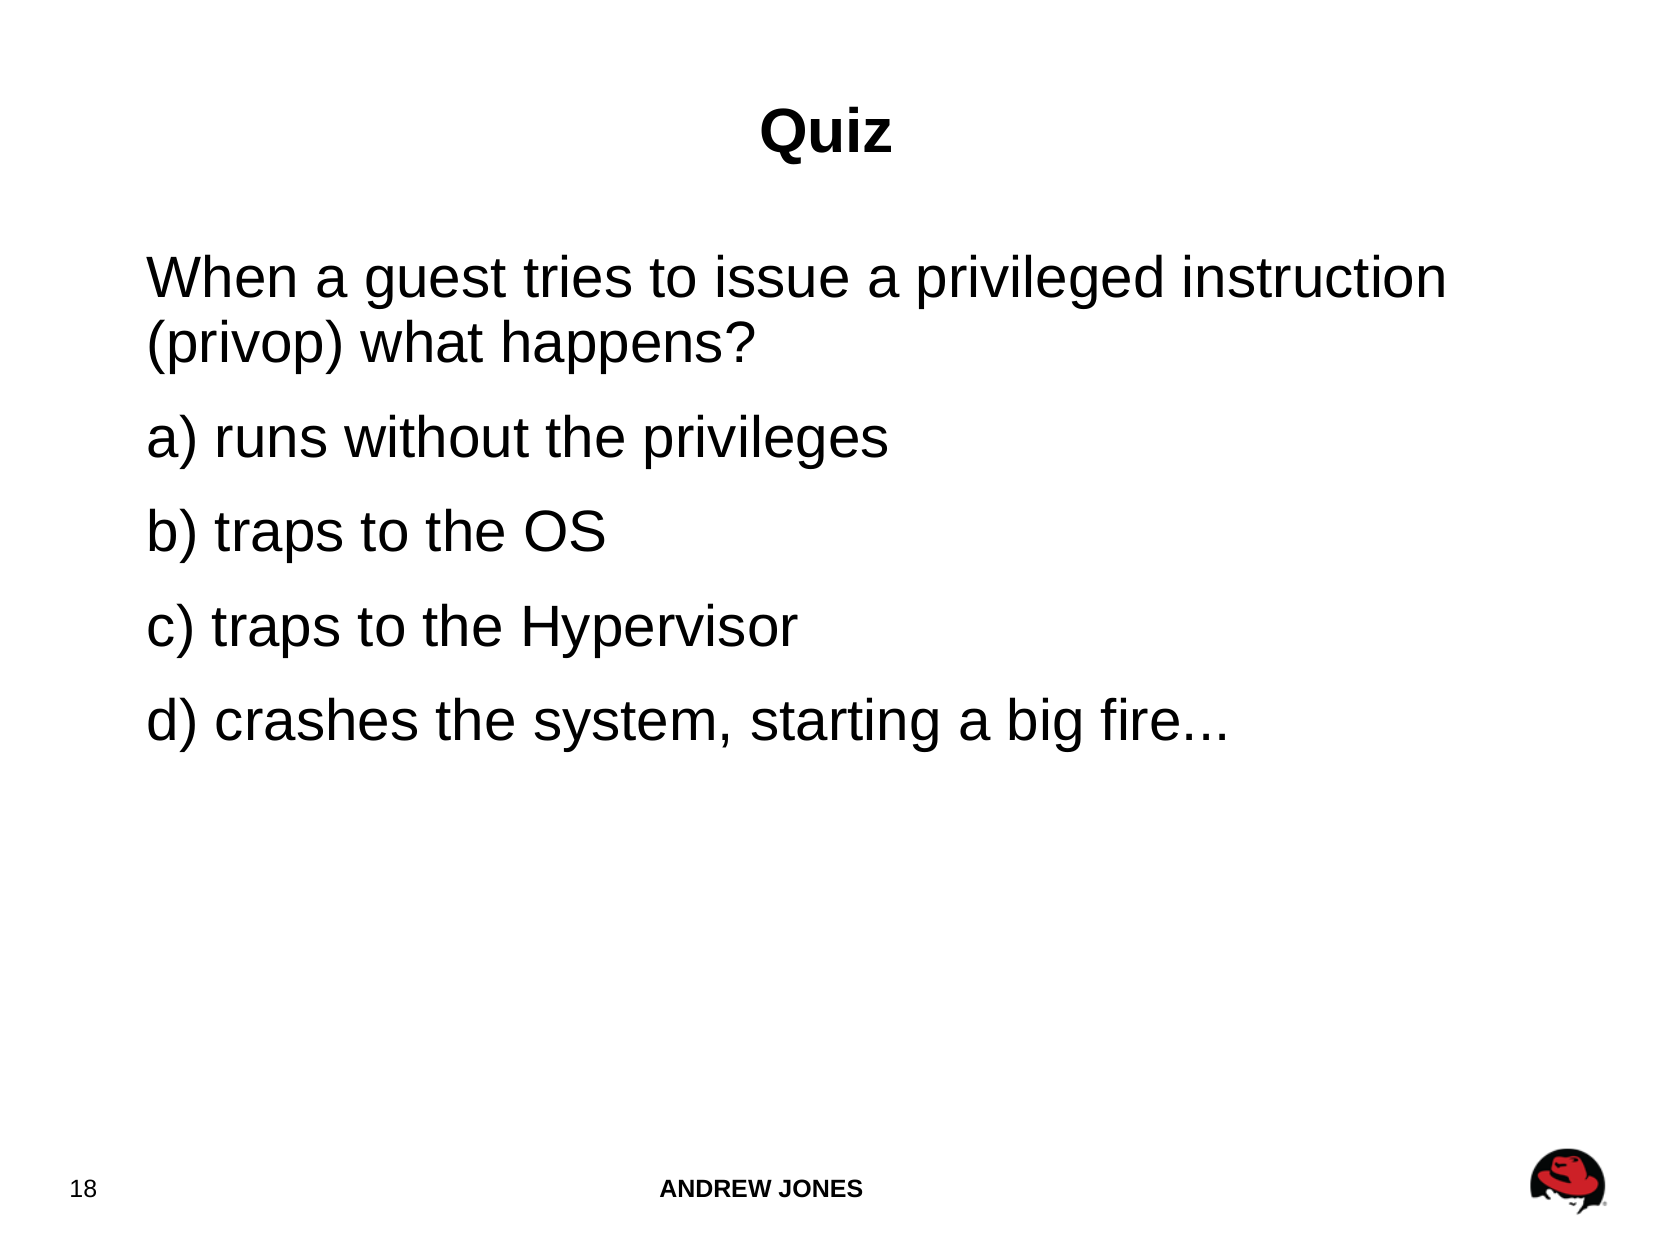

# Quiz
When a guest tries to issue a privileged instruction (privop) what happens?
a) runs without the privileges
b) traps to the OS
c) traps to the Hypervisor
d) crashes the system, starting a big fire...